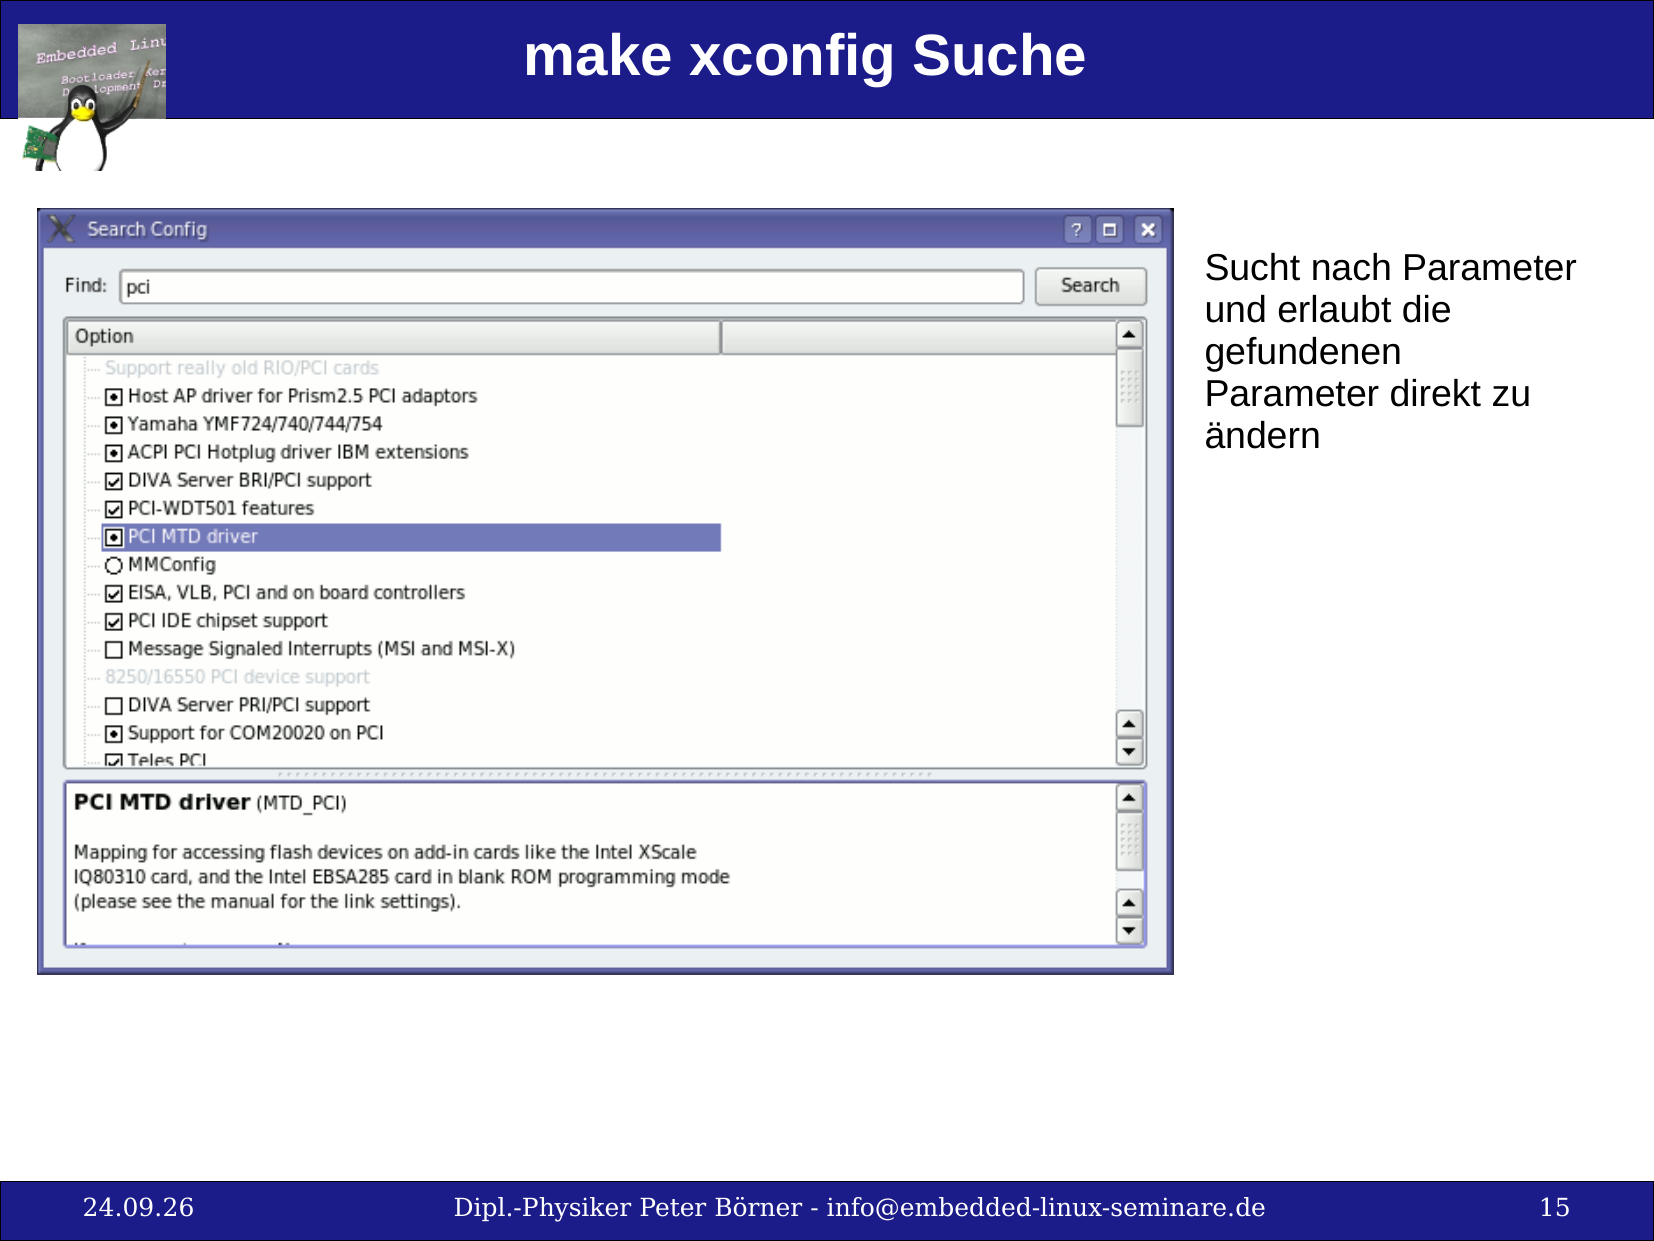

# make xconfig Suche
Sucht nach Parameter und erlaubt die gefundenen Parameter direkt zu ändern
 Dipl.-Physiker Peter Börner - info@embedded-linux-seminare.de
15